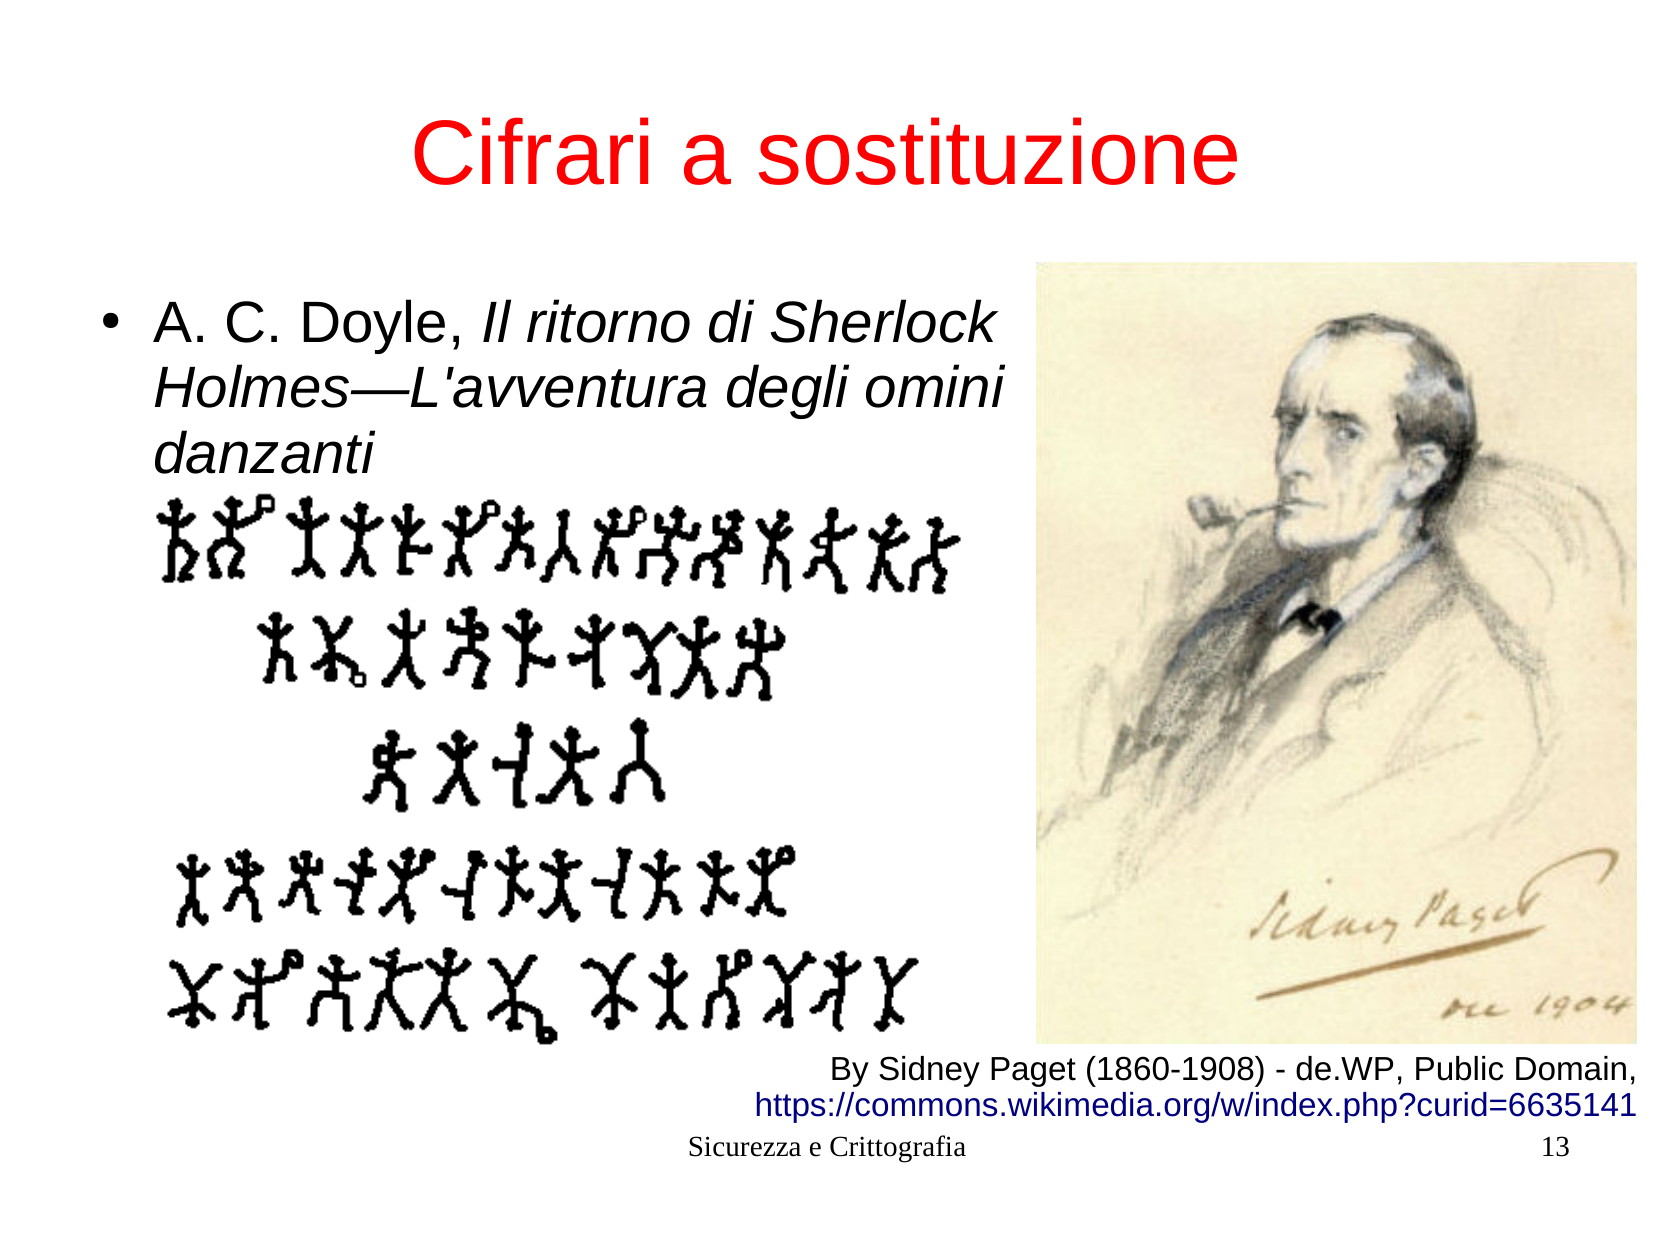

# Cifrari a sostituzione
A. C. Doyle, Il ritorno di Sherlock Holmes—L'avventura degli omini danzanti
By Sidney Paget (1860-1908) - de.WP, Public Domain, https://commons.wikimedia.org/w/index.php?curid=6635141
Sicurezza e Crittografia
13